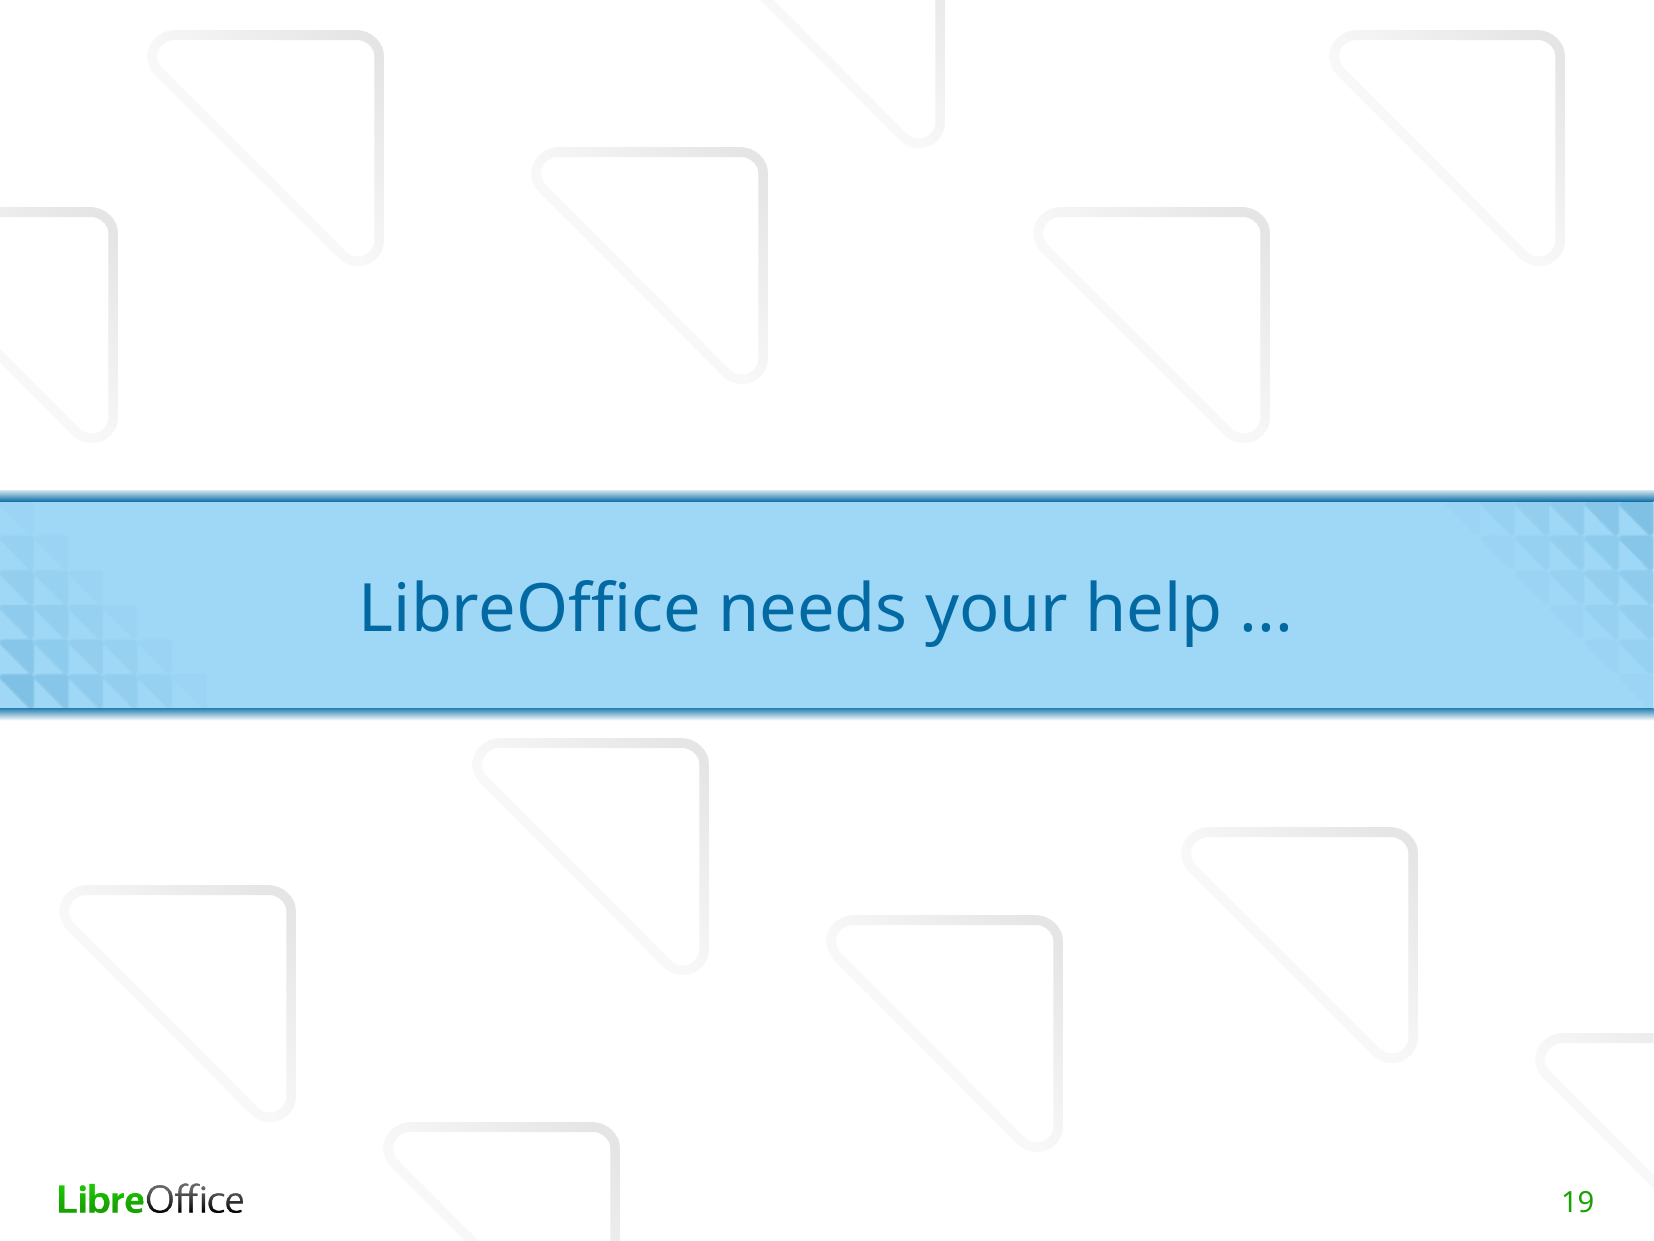

# LibreOffice needs your help ...
19